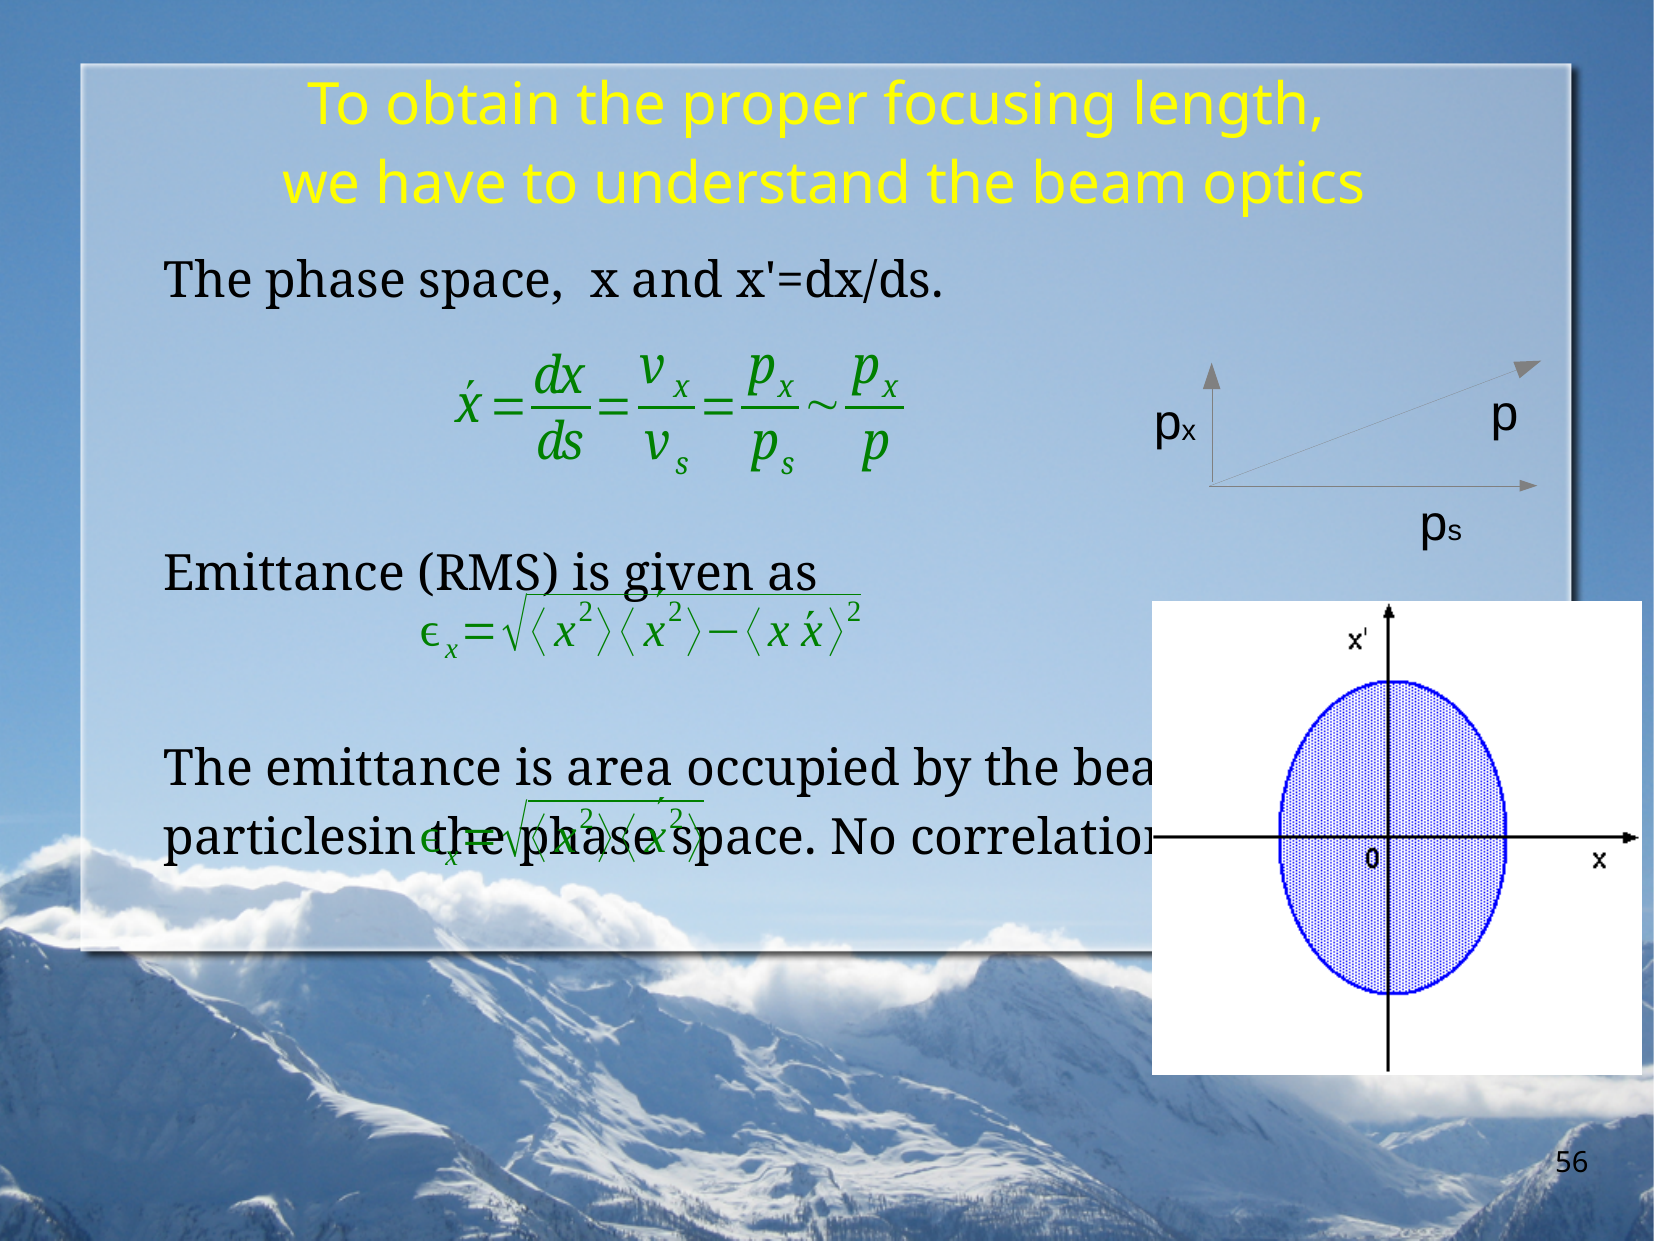

# To obtain the proper focusing length, we have to understand the beam optics
The phase space, x and x'=dx/ds.
Emittance (RMS) is given as
The emittance is area occupied by the beam
particlesin the phase space. No correlation case,
p
px
ps
56